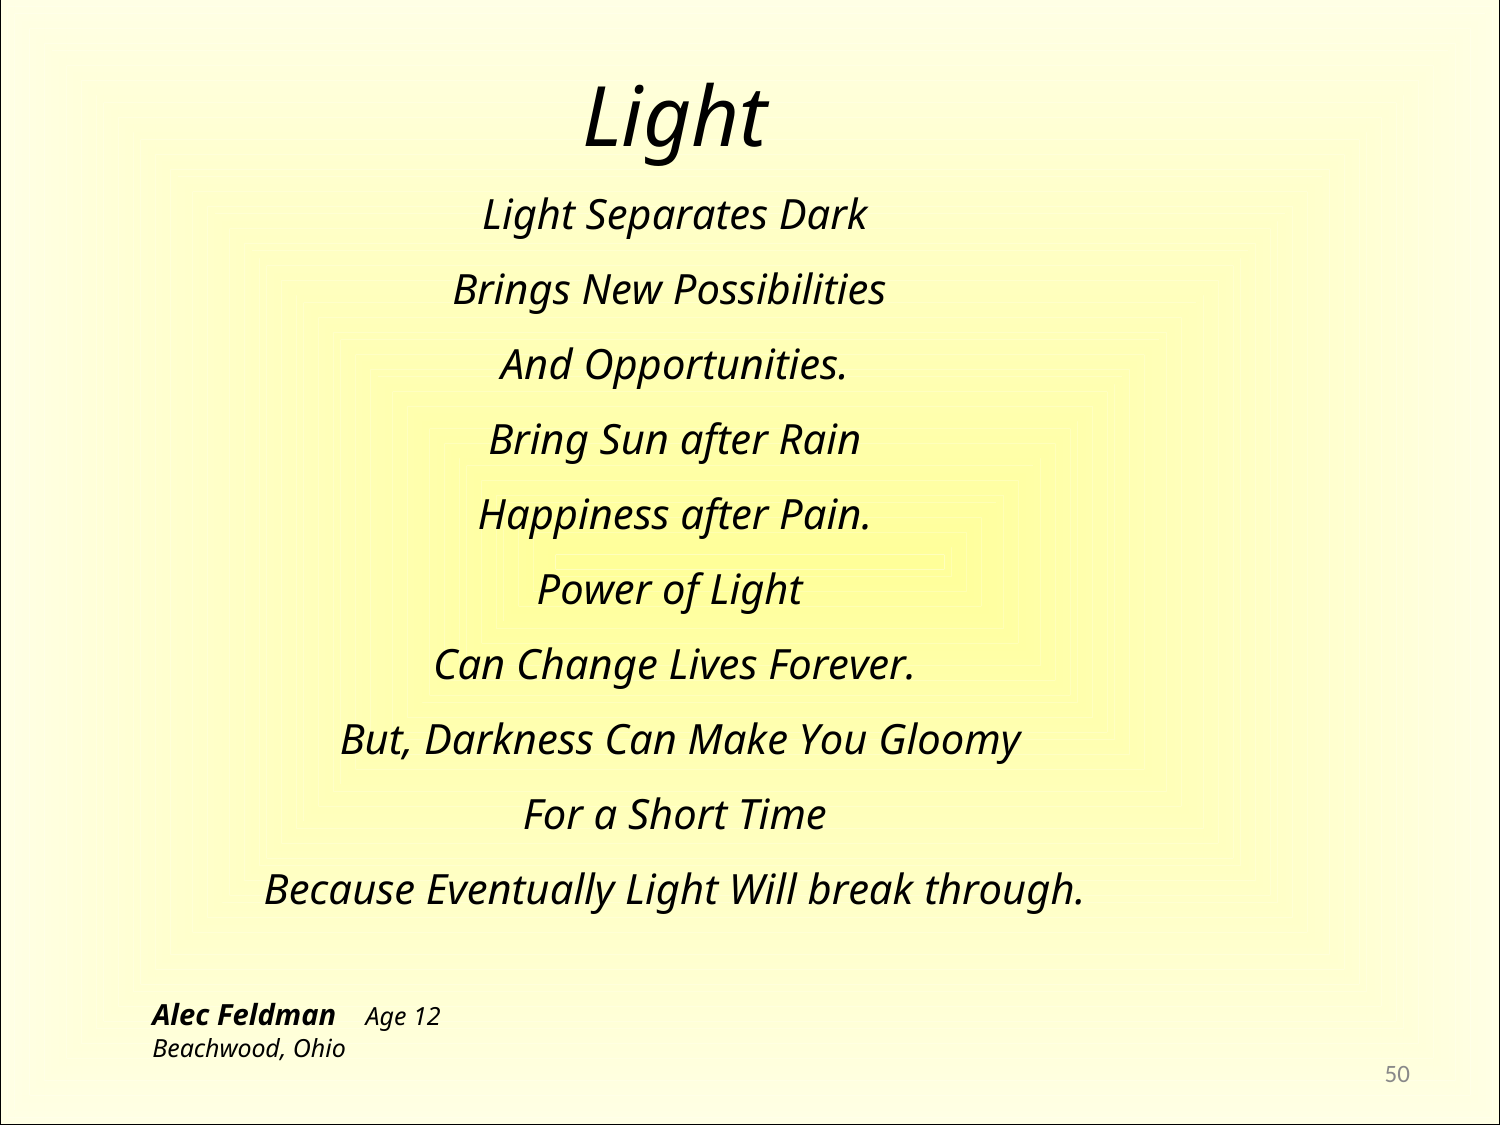

Light
Light Separates Dark
Brings New Possibilities
And Opportunities.
Bring Sun after Rain
Happiness after Pain.
Power of Light
Can Change Lives Forever.
 But, Darkness Can Make You Gloomy
For a Short Time
Because Eventually Light Will break through.
Alec Feldman Age 12
Beachwood, Ohio